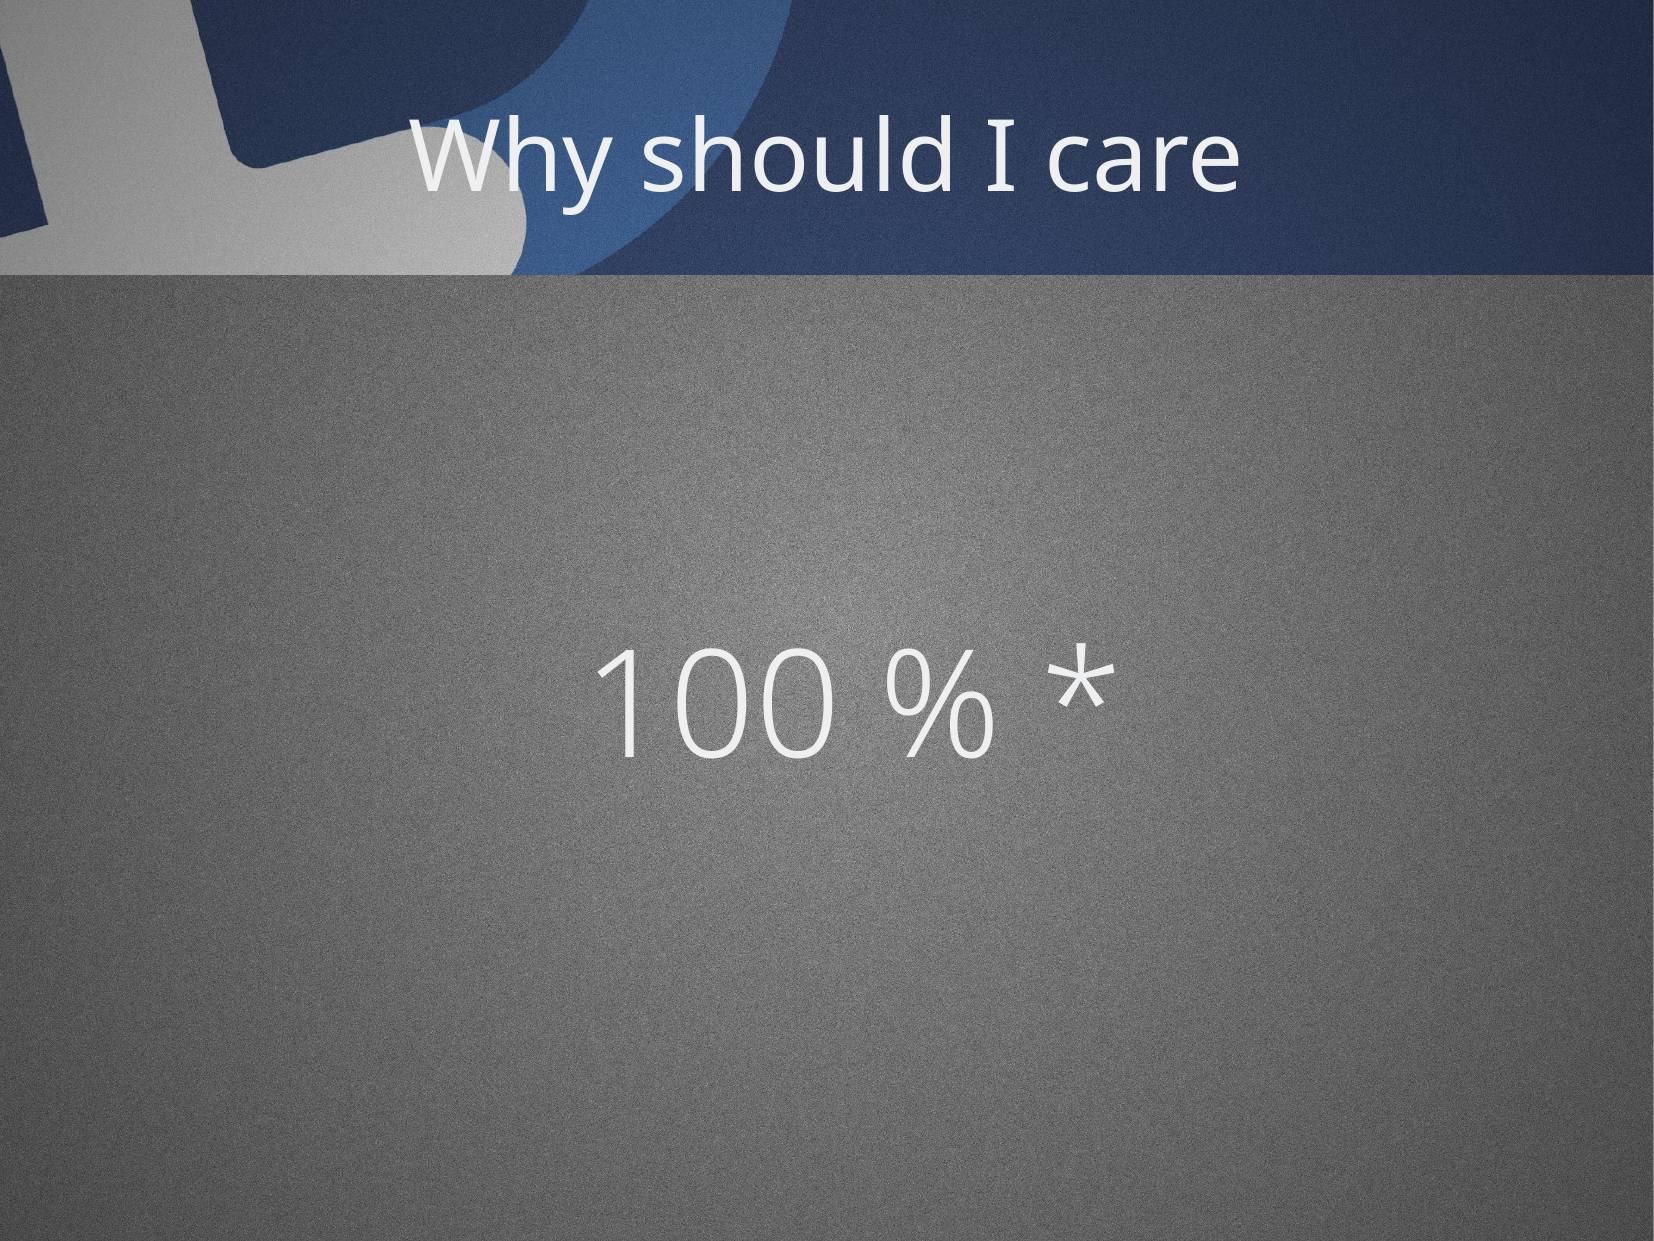

# Why should I care
100 % *